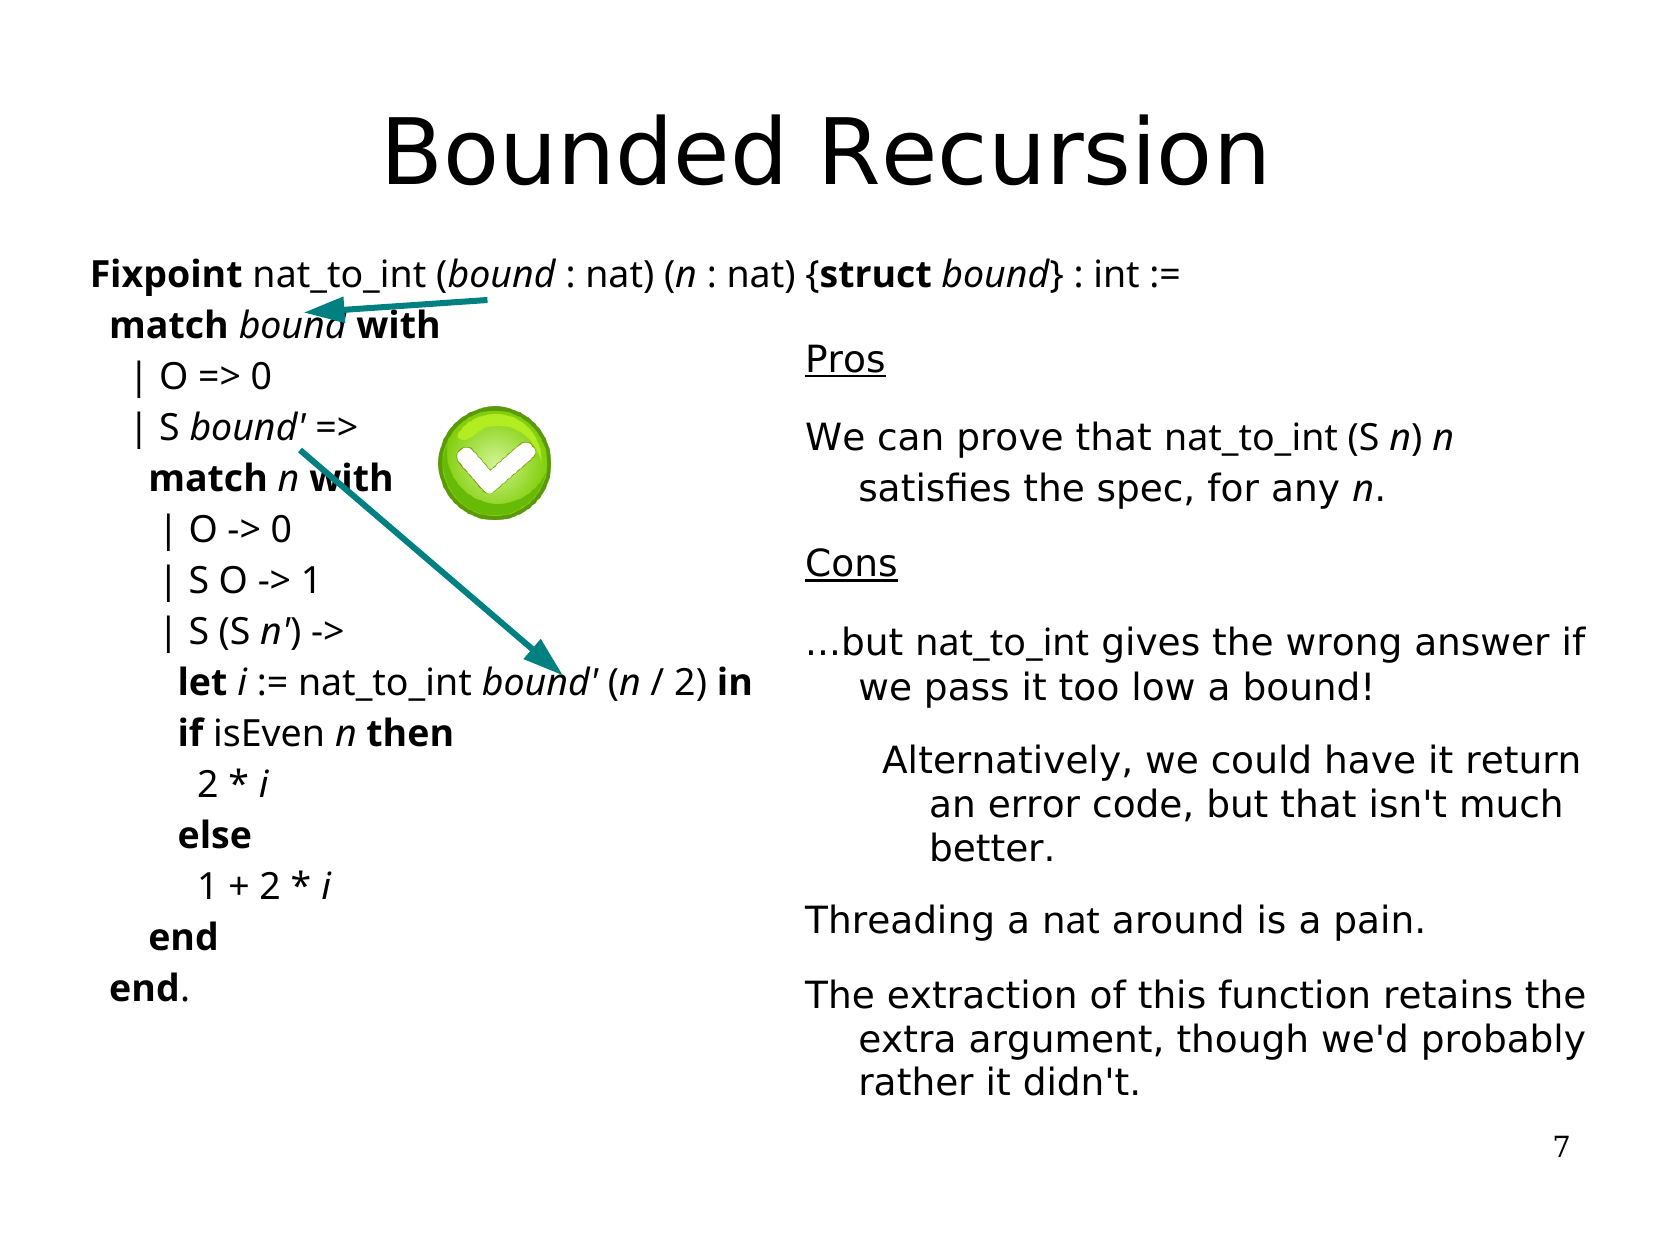

# Bounded Recursion
Fixpoint nat_to_int (bound : nat) (n : nat) {struct bound} : int :=
 match bound with
 | O => 0
 | S bound' =>
 match n with
 | O -> 0
 | S O -> 1
 | S (S n') ->
 let i := nat_to_int bound' (n / 2) in
 if isEven n then
 2 * i
 else
 1 + 2 * i
 end
 end.
Pros
We can prove that nat_to_int (S n) n satisfies the spec, for any n.
Cons
...but nat_to_int gives the wrong answer if we pass it too low a bound!
Alternatively, we could have it return an error code, but that isn't much better.
Threading a nat around is a pain.
The extraction of this function retains the extra argument, though we'd probably rather it didn't.
7